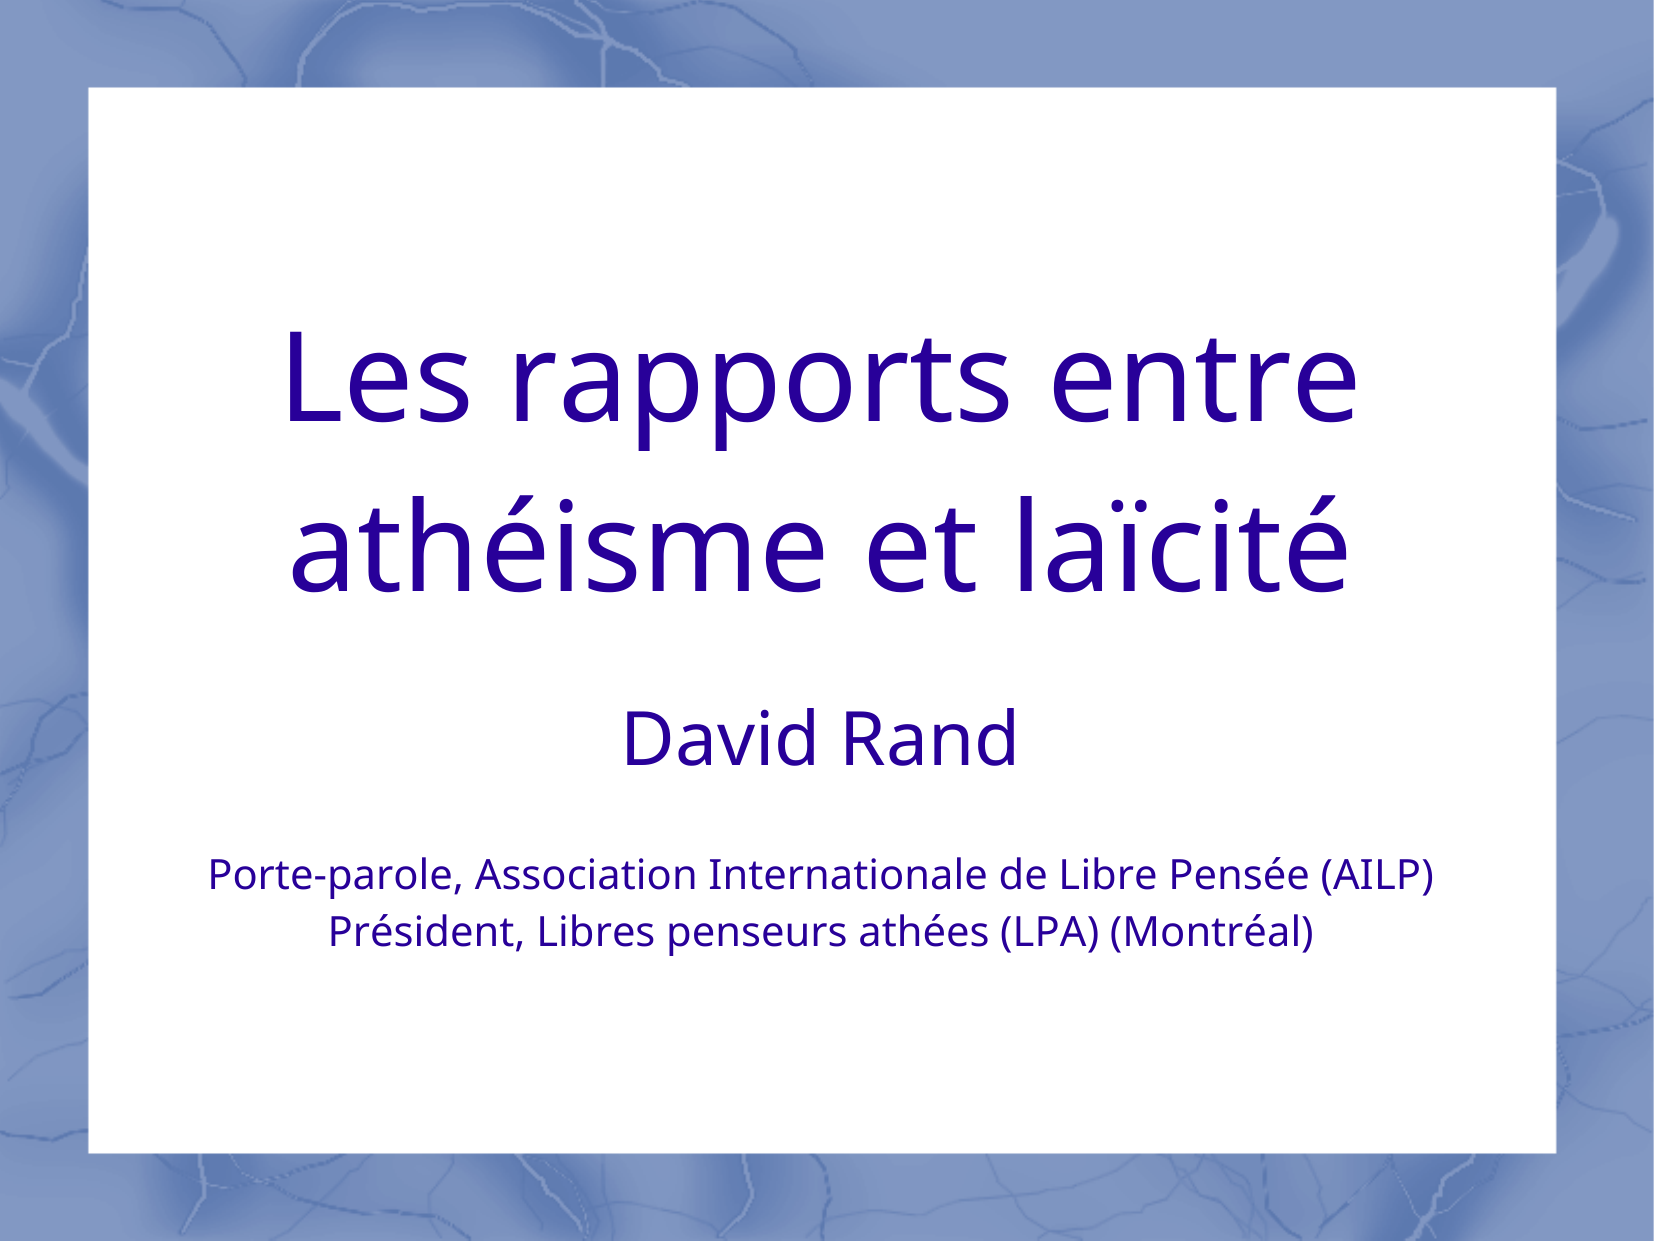

# Les rapports entre athéisme et laïcité David Rand Porte-parole, Association Internationale de Libre Pensée (AILP) Président, Libres penseurs athées (LPA) (Montréal)